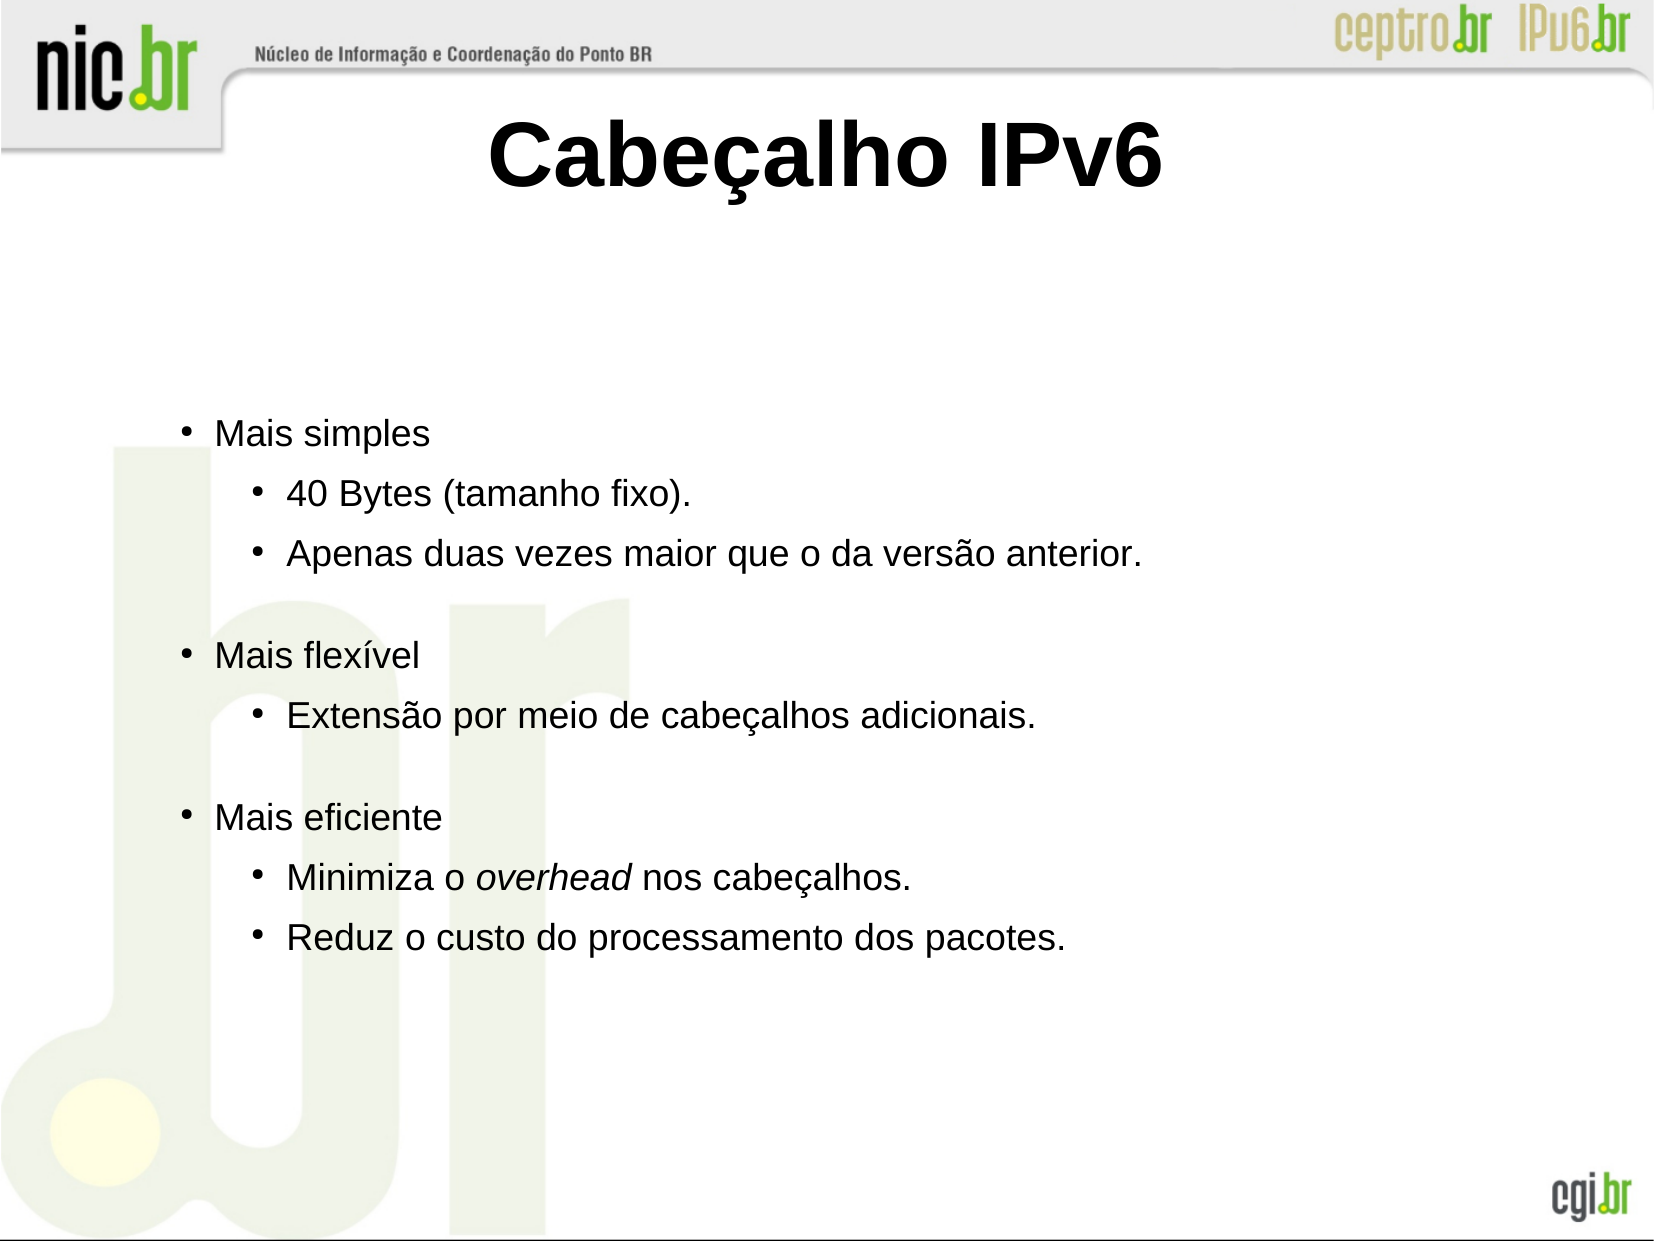

Cabeçalho IPv6
 Mais simples
40 Bytes (tamanho fixo).
Apenas duas vezes maior que o da versão anterior.
 Mais flexível
Extensão por meio de cabeçalhos adicionais.
 Mais eficiente
Minimiza o overhead nos cabeçalhos.
Reduz o custo do processamento dos pacotes.